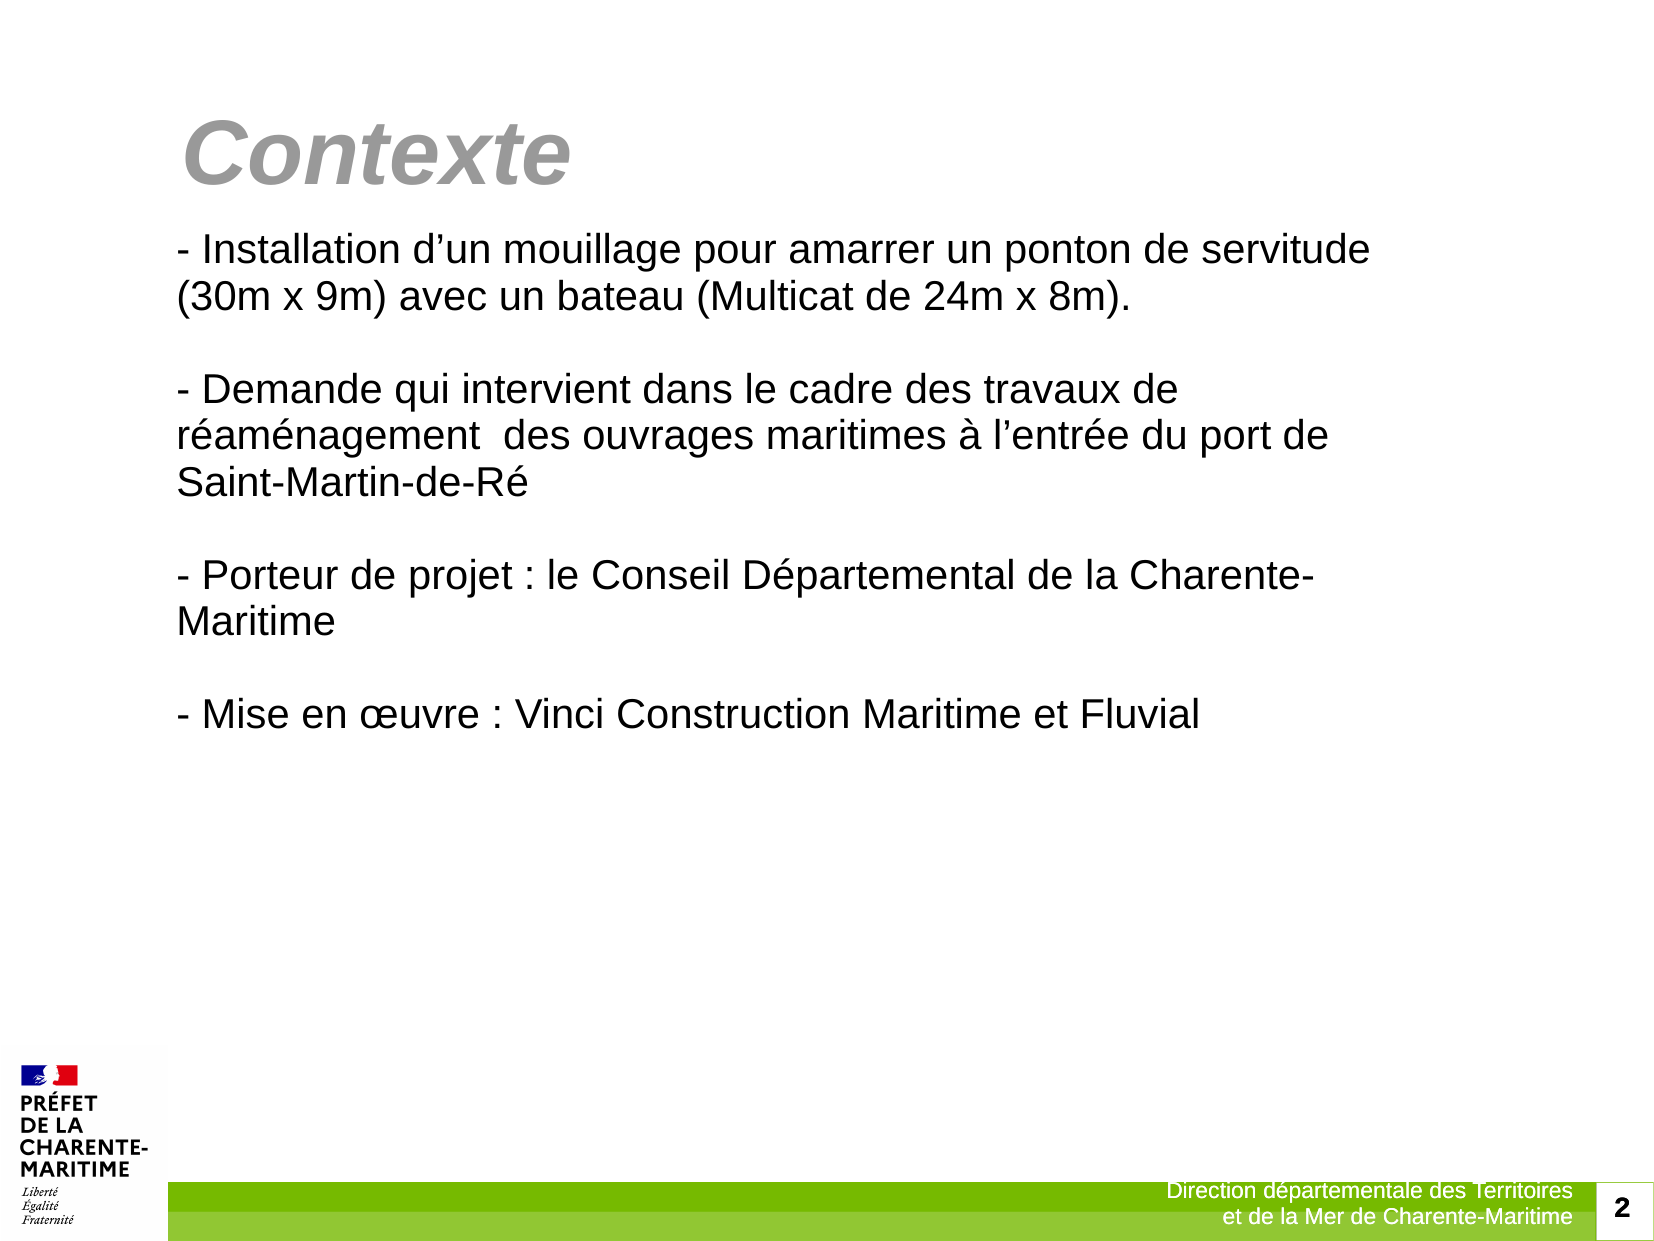

# Contexte
- Installation d’un mouillage pour amarrer un ponton de servitude (30m x 9m) avec un bateau (Multicat de 24m x 8m).
- Demande qui intervient dans le cadre des travaux de réaménagement des ouvrages maritimes à l’entrée du port de Saint-Martin-de-Ré
- Porteur de projet : le Conseil Départemental de la Charente-Maritime
- Mise en œuvre : Vinci Construction Maritime et Fluvial
2
Direction départementale des Territoires
et de la Mer de Charente-Maritime